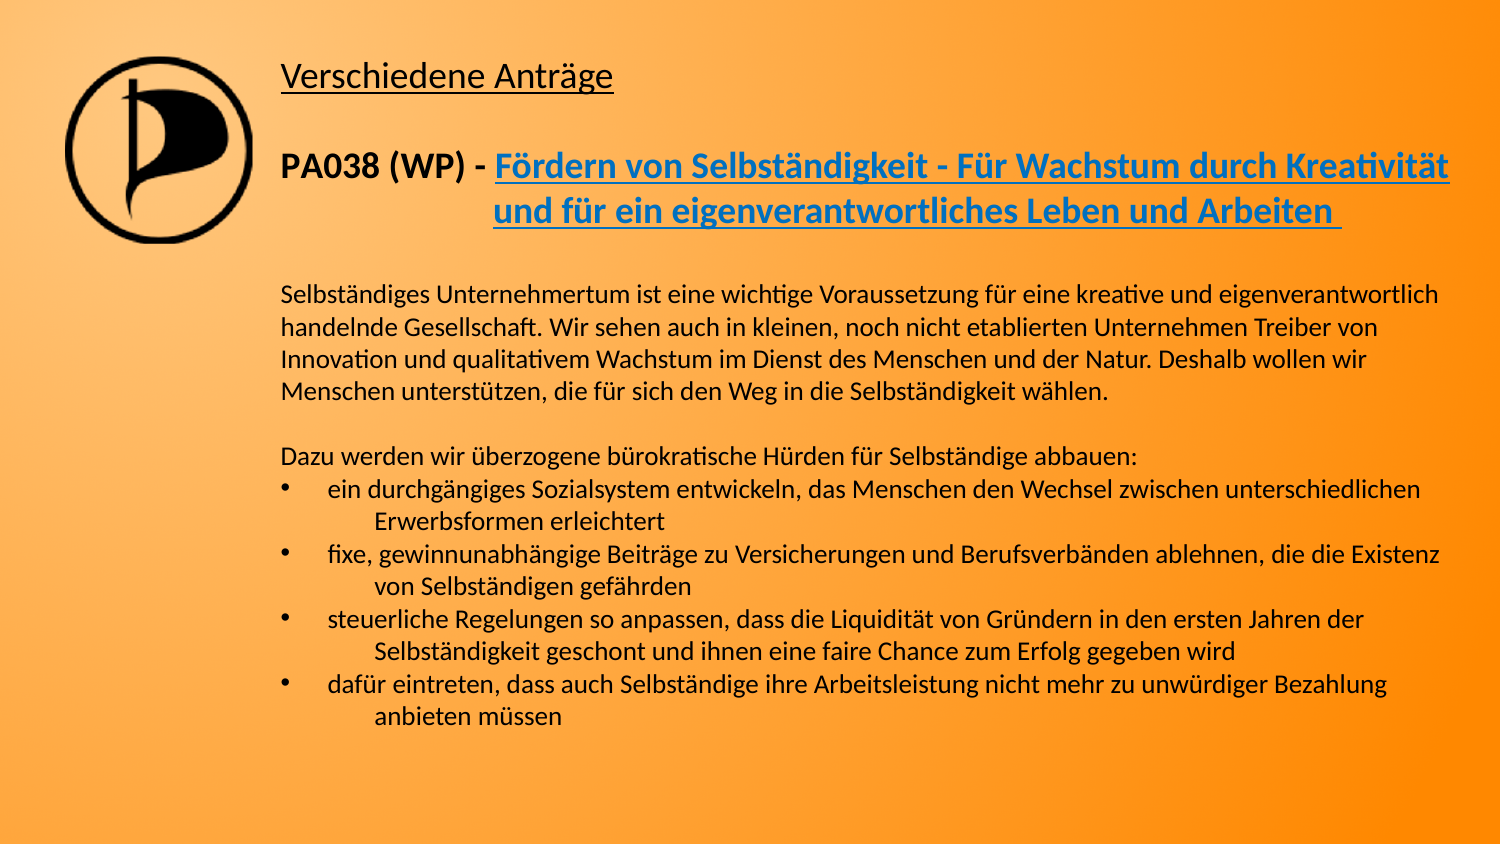

Verschiedene Anträge
PA038 (WP) - Fördern von Selbständigkeit - Für Wachstum durch Kreativität
 und für ein eigenverantwortliches Leben und Arbeiten
Selbständiges Unternehmertum ist eine wichtige Voraussetzung für eine kreative und eigenverantwortlich handelnde Gesellschaft. Wir sehen auch in kleinen, noch nicht etablierten Unternehmen Treiber von Innovation und qualitativem Wachstum im Dienst des Menschen und der Natur. Deshalb wollen wir Menschen unterstützen, die für sich den Weg in die Selbständigkeit wählen.
Dazu werden wir überzogene bürokratische Hürden für Selbständige abbauen:
ein durchgängiges Sozialsystem entwickeln, das Menschen den Wechsel zwischen unterschiedlichen Erwerbsformen erleichtert
fixe, gewinnunabhängige Beiträge zu Versicherungen und Berufsverbänden ablehnen, die die Existenz von Selbständigen gefährden
steuerliche Regelungen so anpassen, dass die Liquidität von Gründern in den ersten Jahren der Selbständigkeit geschont und ihnen eine faire Chance zum Erfolg gegeben wird
dafür eintreten, dass auch Selbständige ihre Arbeitsleistung nicht mehr zu unwürdiger Bezahlung anbieten müssen